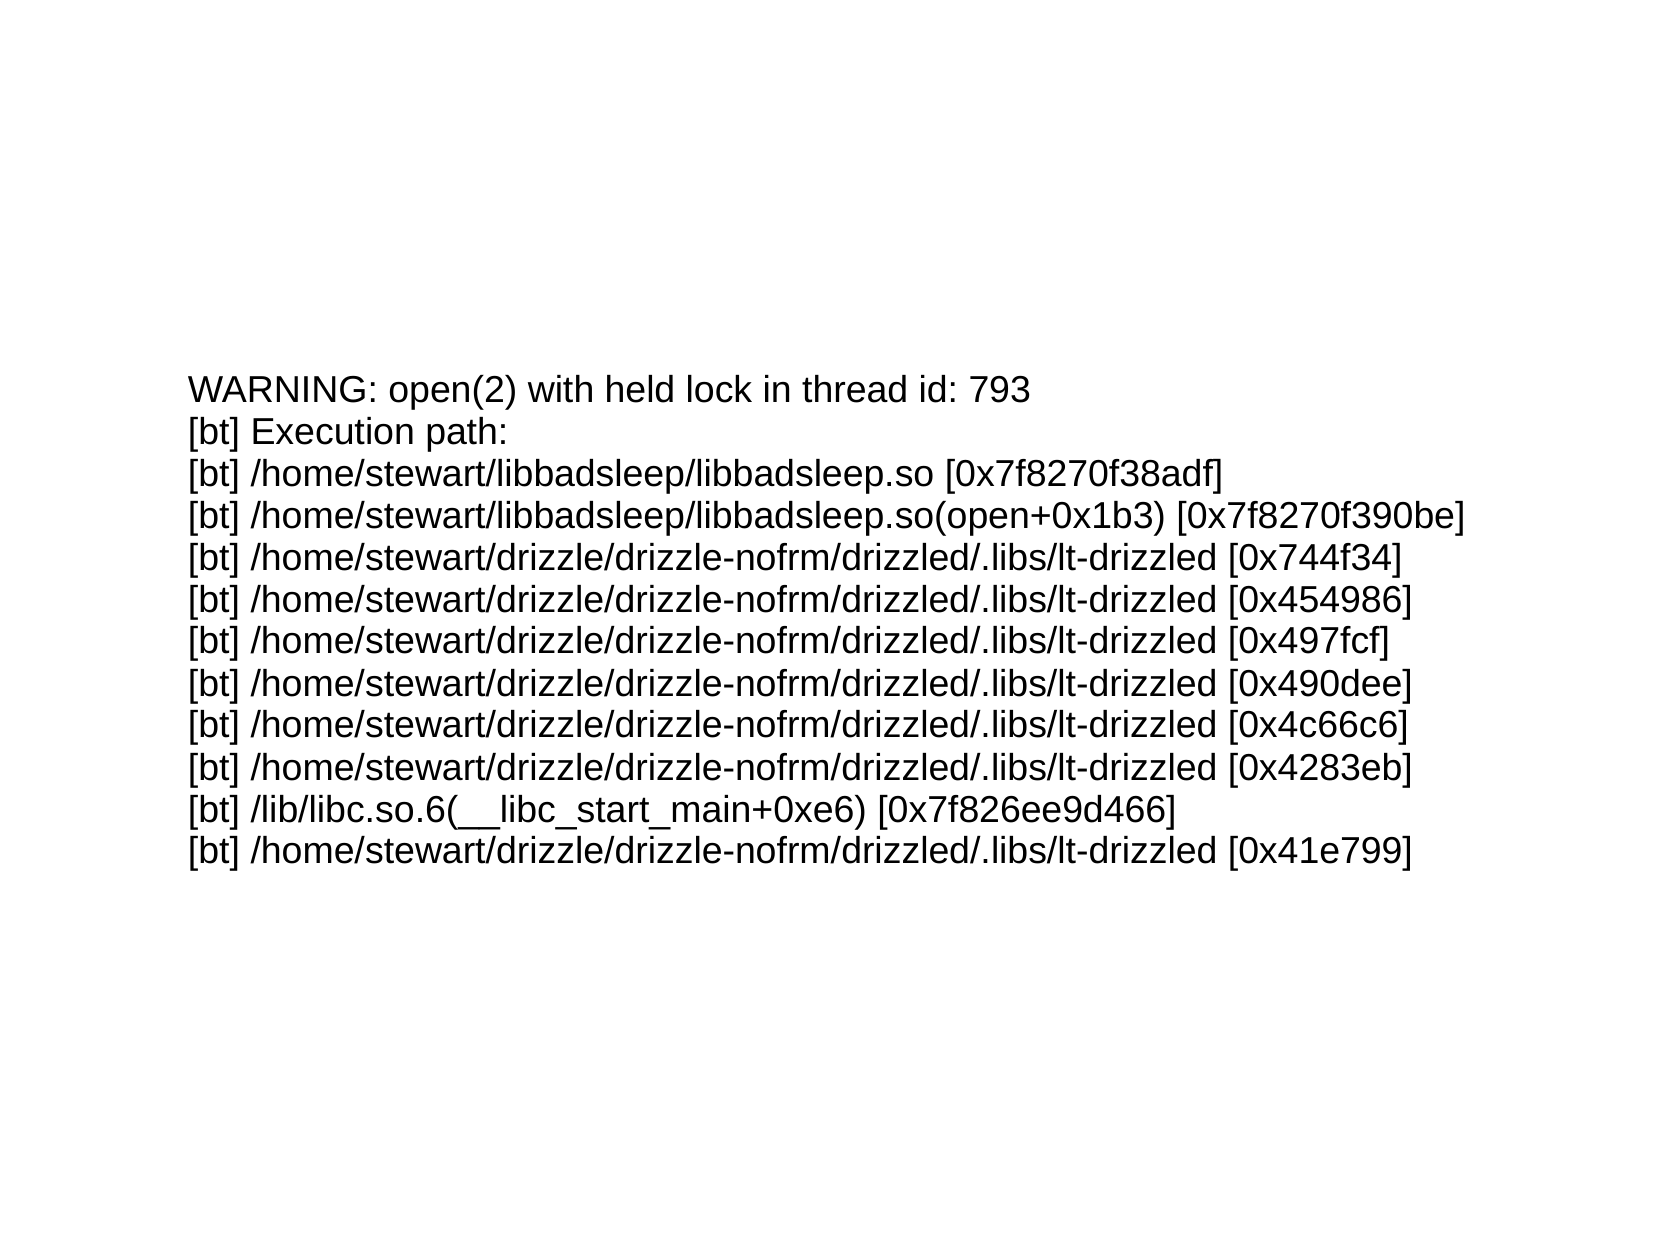

WARNING: open(2) with held lock in thread id: 793
[bt] Execution path:
[bt] /home/stewart/libbadsleep/libbadsleep.so [0x7f8270f38adf]
[bt] /home/stewart/libbadsleep/libbadsleep.so(open+0x1b3) [0x7f8270f390be]
[bt] /home/stewart/drizzle/drizzle-nofrm/drizzled/.libs/lt-drizzled [0x744f34]
[bt] /home/stewart/drizzle/drizzle-nofrm/drizzled/.libs/lt-drizzled [0x454986]
[bt] /home/stewart/drizzle/drizzle-nofrm/drizzled/.libs/lt-drizzled [0x497fcf]
[bt] /home/stewart/drizzle/drizzle-nofrm/drizzled/.libs/lt-drizzled [0x490dee]
[bt] /home/stewart/drizzle/drizzle-nofrm/drizzled/.libs/lt-drizzled [0x4c66c6]
[bt] /home/stewart/drizzle/drizzle-nofrm/drizzled/.libs/lt-drizzled [0x4283eb]
[bt] /lib/libc.so.6(__libc_start_main+0xe6) [0x7f826ee9d466]
[bt] /home/stewart/drizzle/drizzle-nofrm/drizzled/.libs/lt-drizzled [0x41e799]